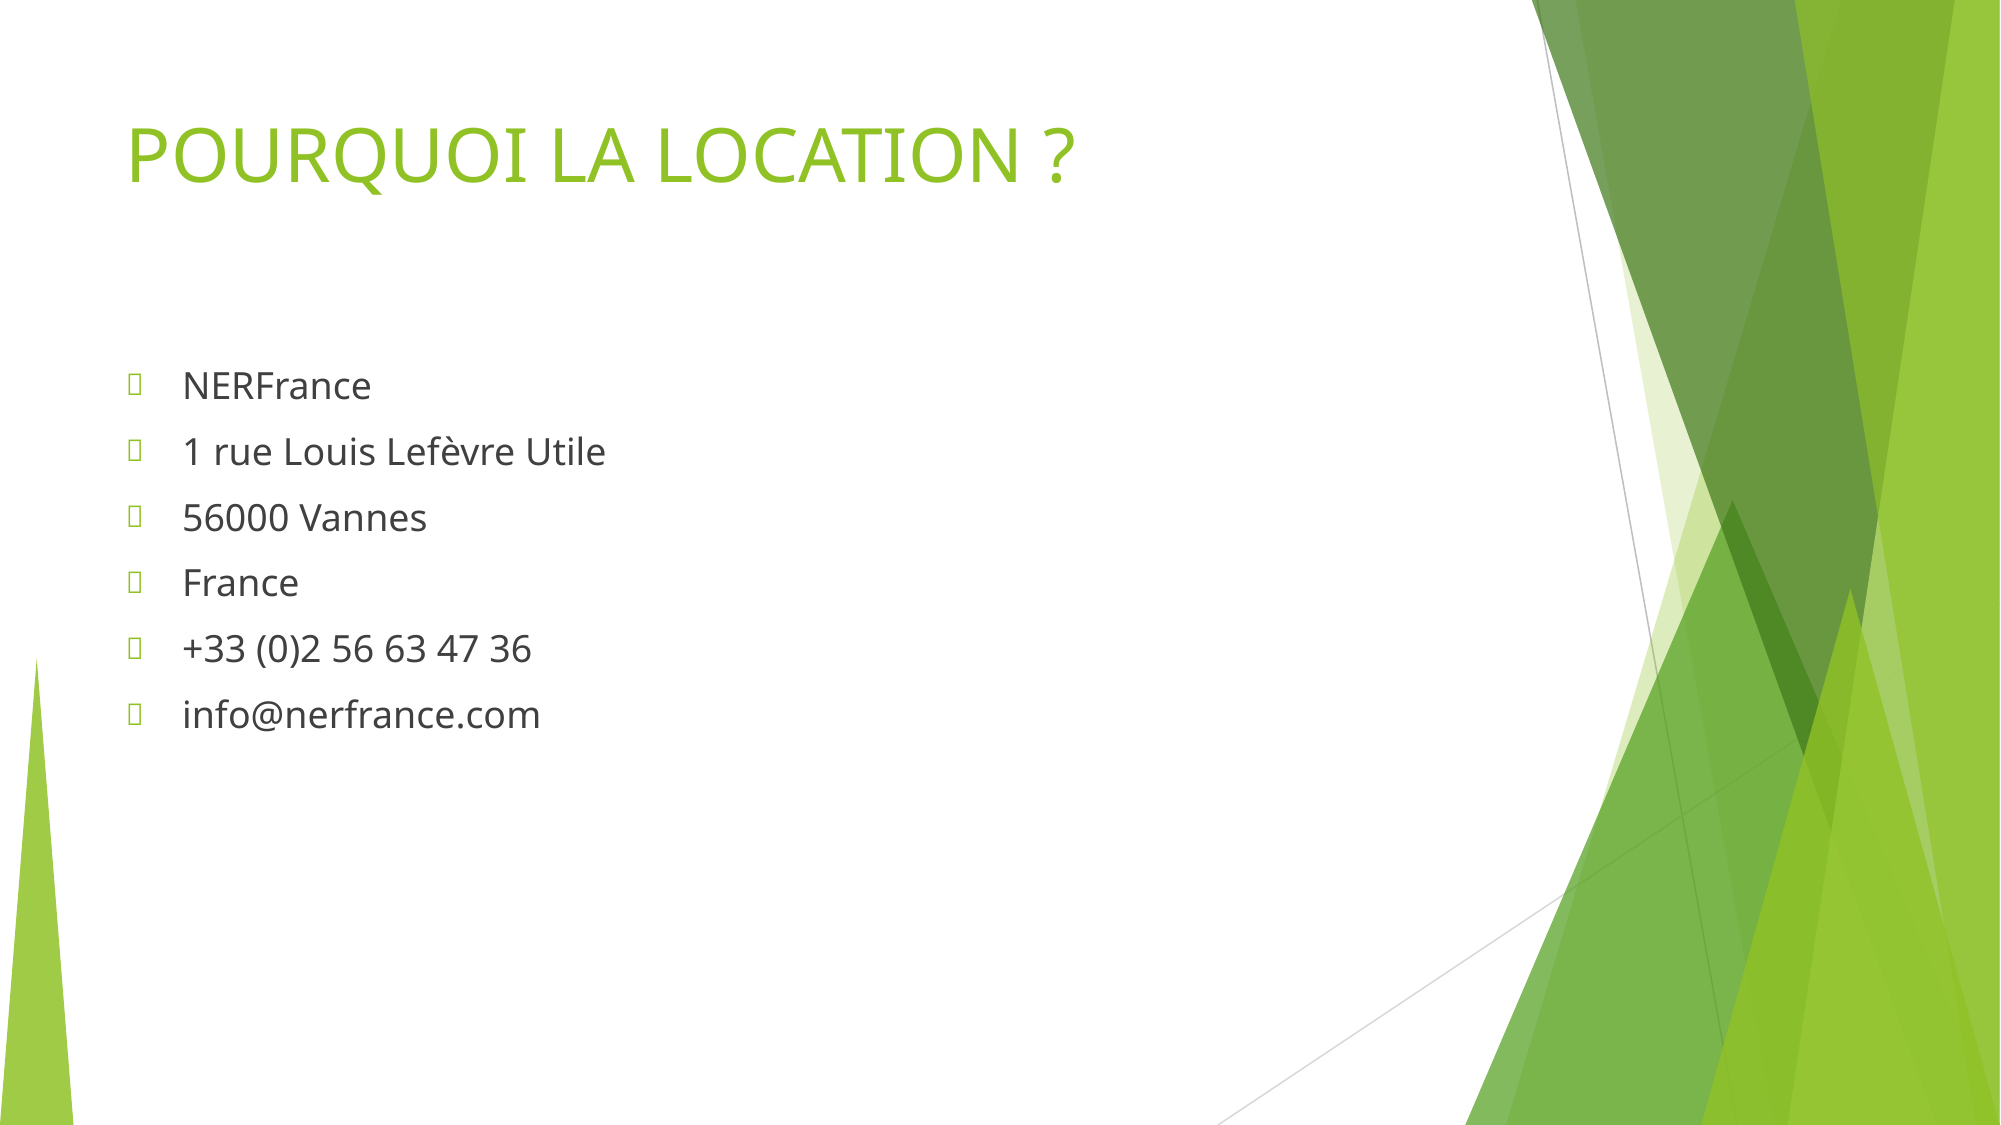

# POURQUOI LA LOCATION ?
NERFrance
1 rue Louis Lefèvre Utile
56000 Vannes
France
+33 (0)2 56 63 47 36
info@nerfrance.com